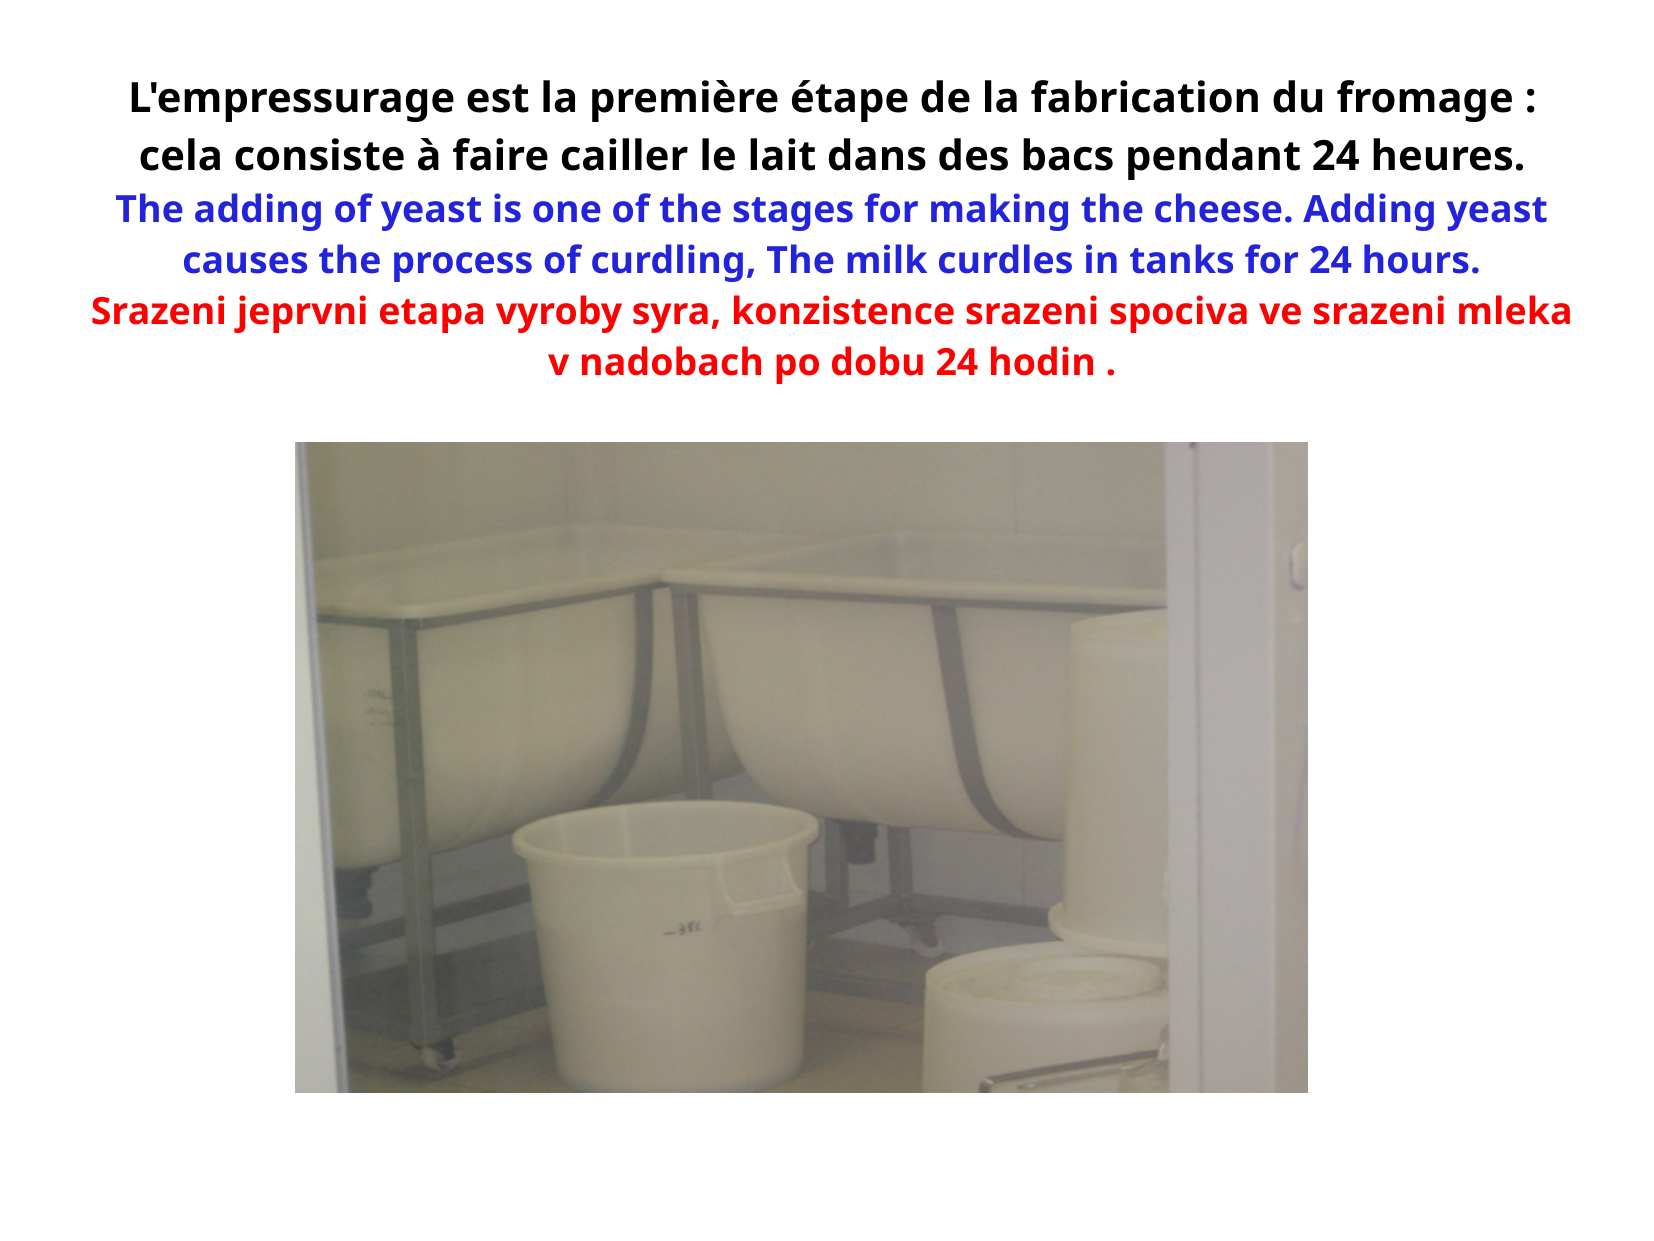

# L'empressurage est la première étape de la fabrication du fromage : cela consiste à faire cailler le lait dans des bacs pendant 24 heures. The adding of yeast is one of the stages for making the cheese. Adding yeast causes the process of curdling, The milk curdles in tanks for 24 hours. Srazeni jeprvni etapa vyroby syra, konzistence srazeni spociva ve srazeni mleka v nadobach po dobu 24 hodin .